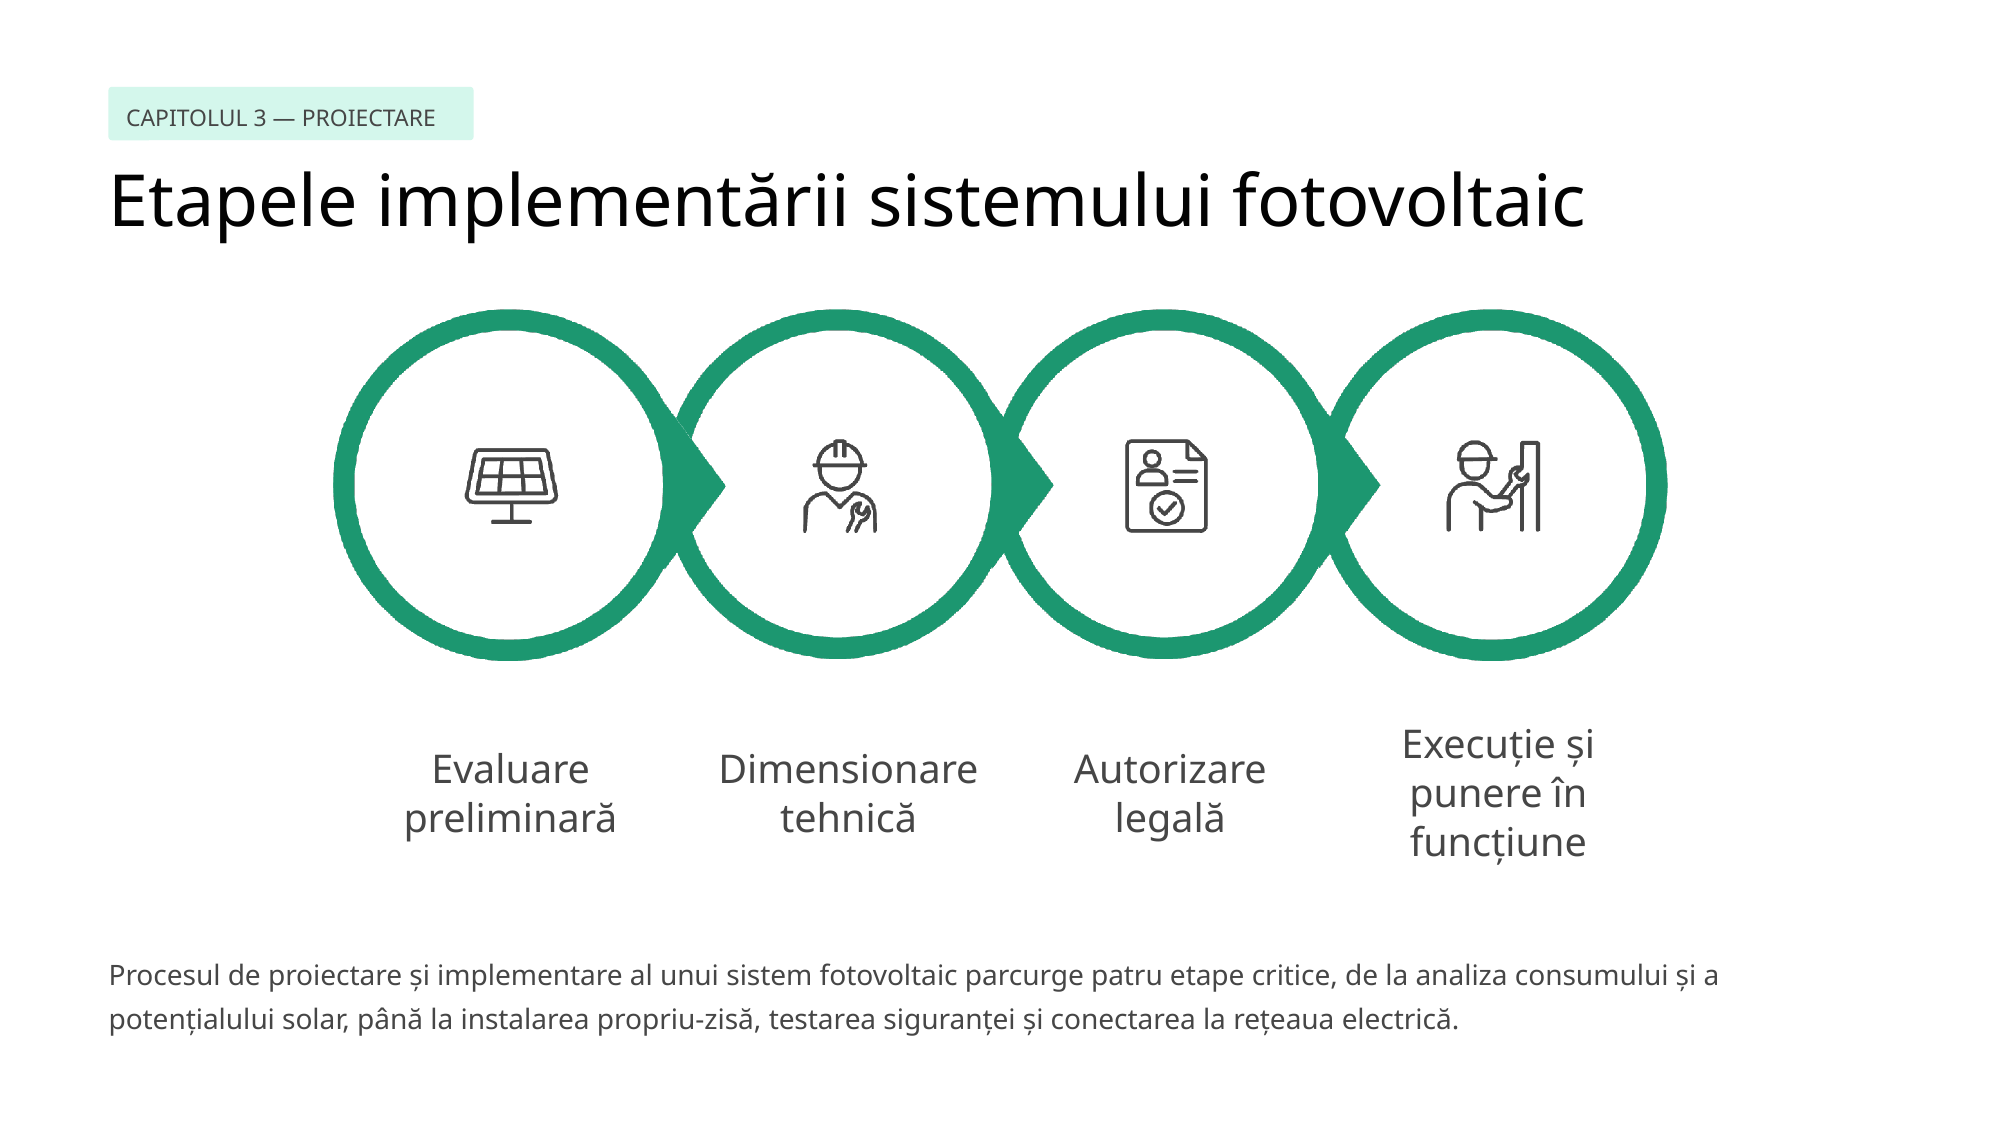

CAPITOLUL 3 — PROIECTARE
Etapele implementării sistemului fotovoltaic
Execuție și punere în funcțiune
Evaluare preliminară
Dimensionare tehnică
Autorizare legală
Procesul de proiectare și implementare al unui sistem fotovoltaic parcurge patru etape critice, de la analiza consumului și a potențialului solar, până la instalarea propriu-zisă, testarea siguranței și conectarea la rețeaua electrică.